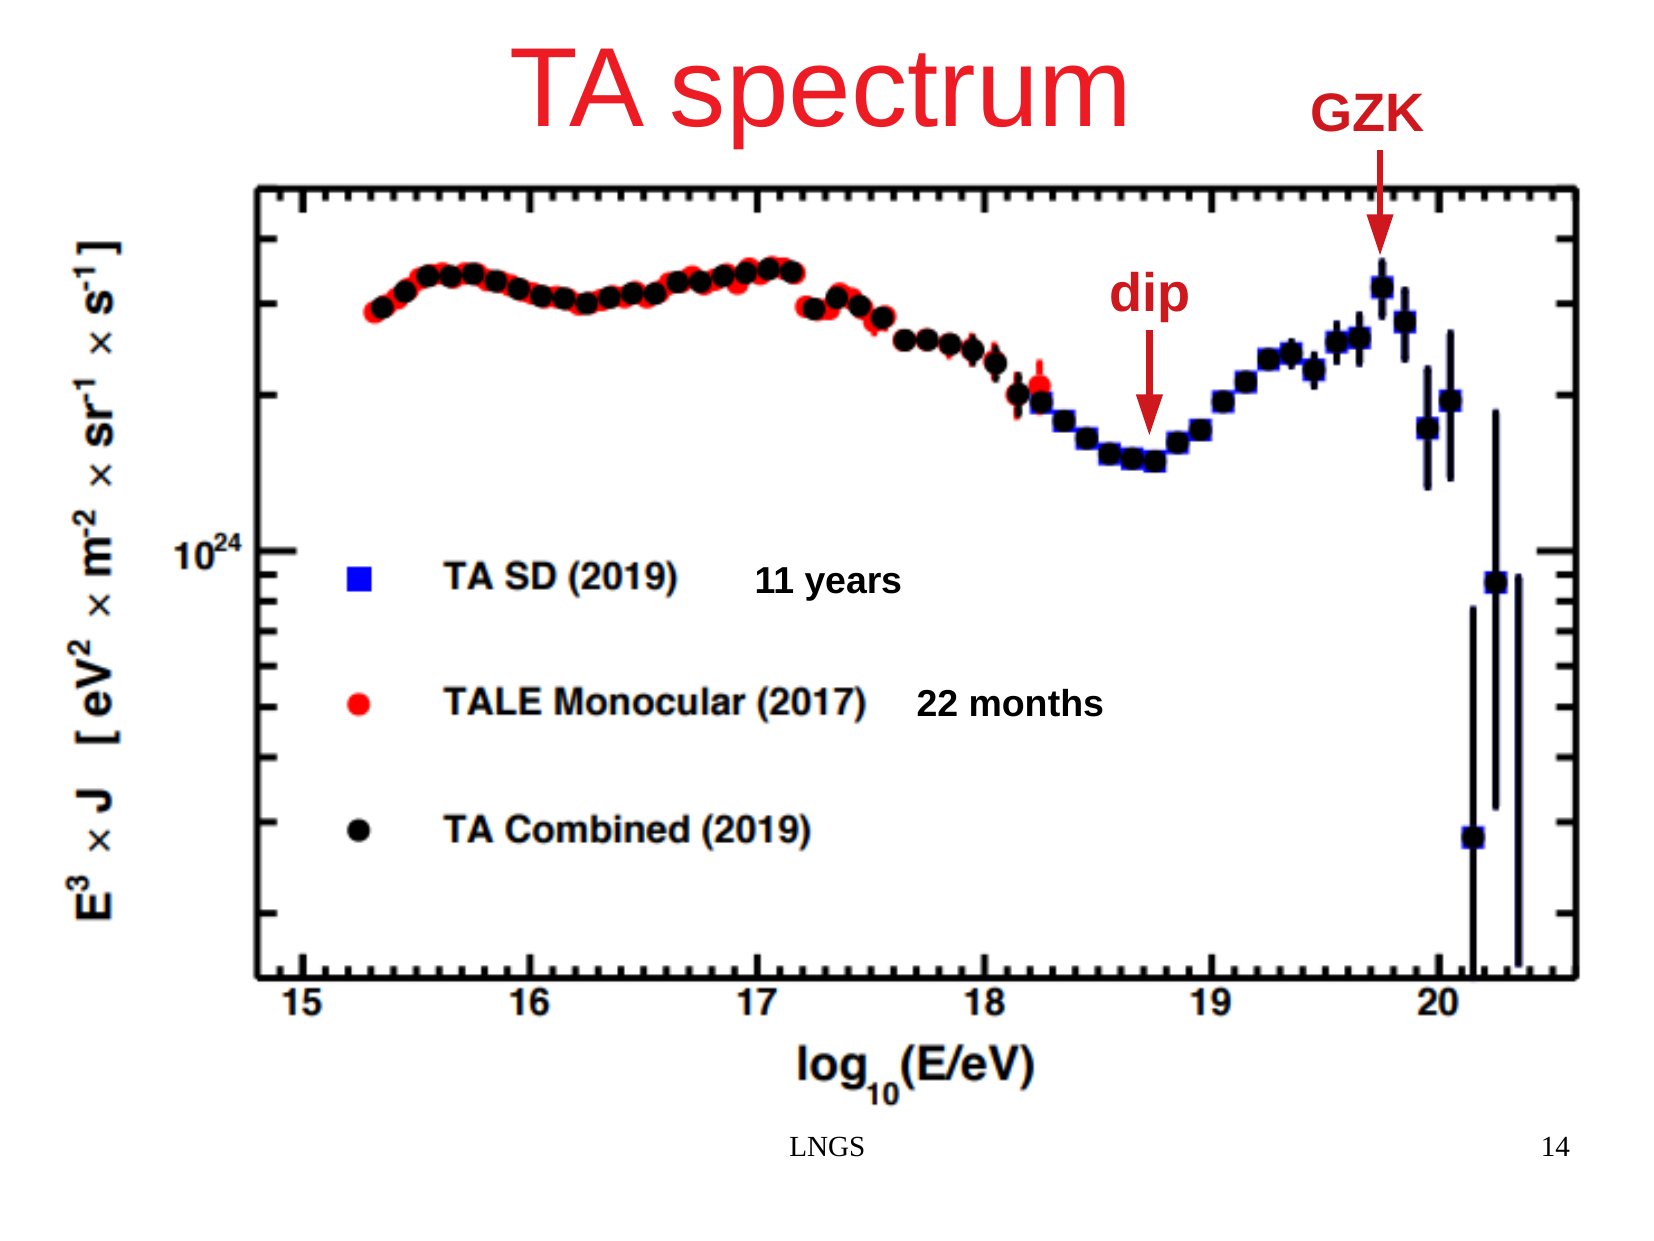

# TA spectrum
GZK
 dip
11 years
22 months
LNGS
14